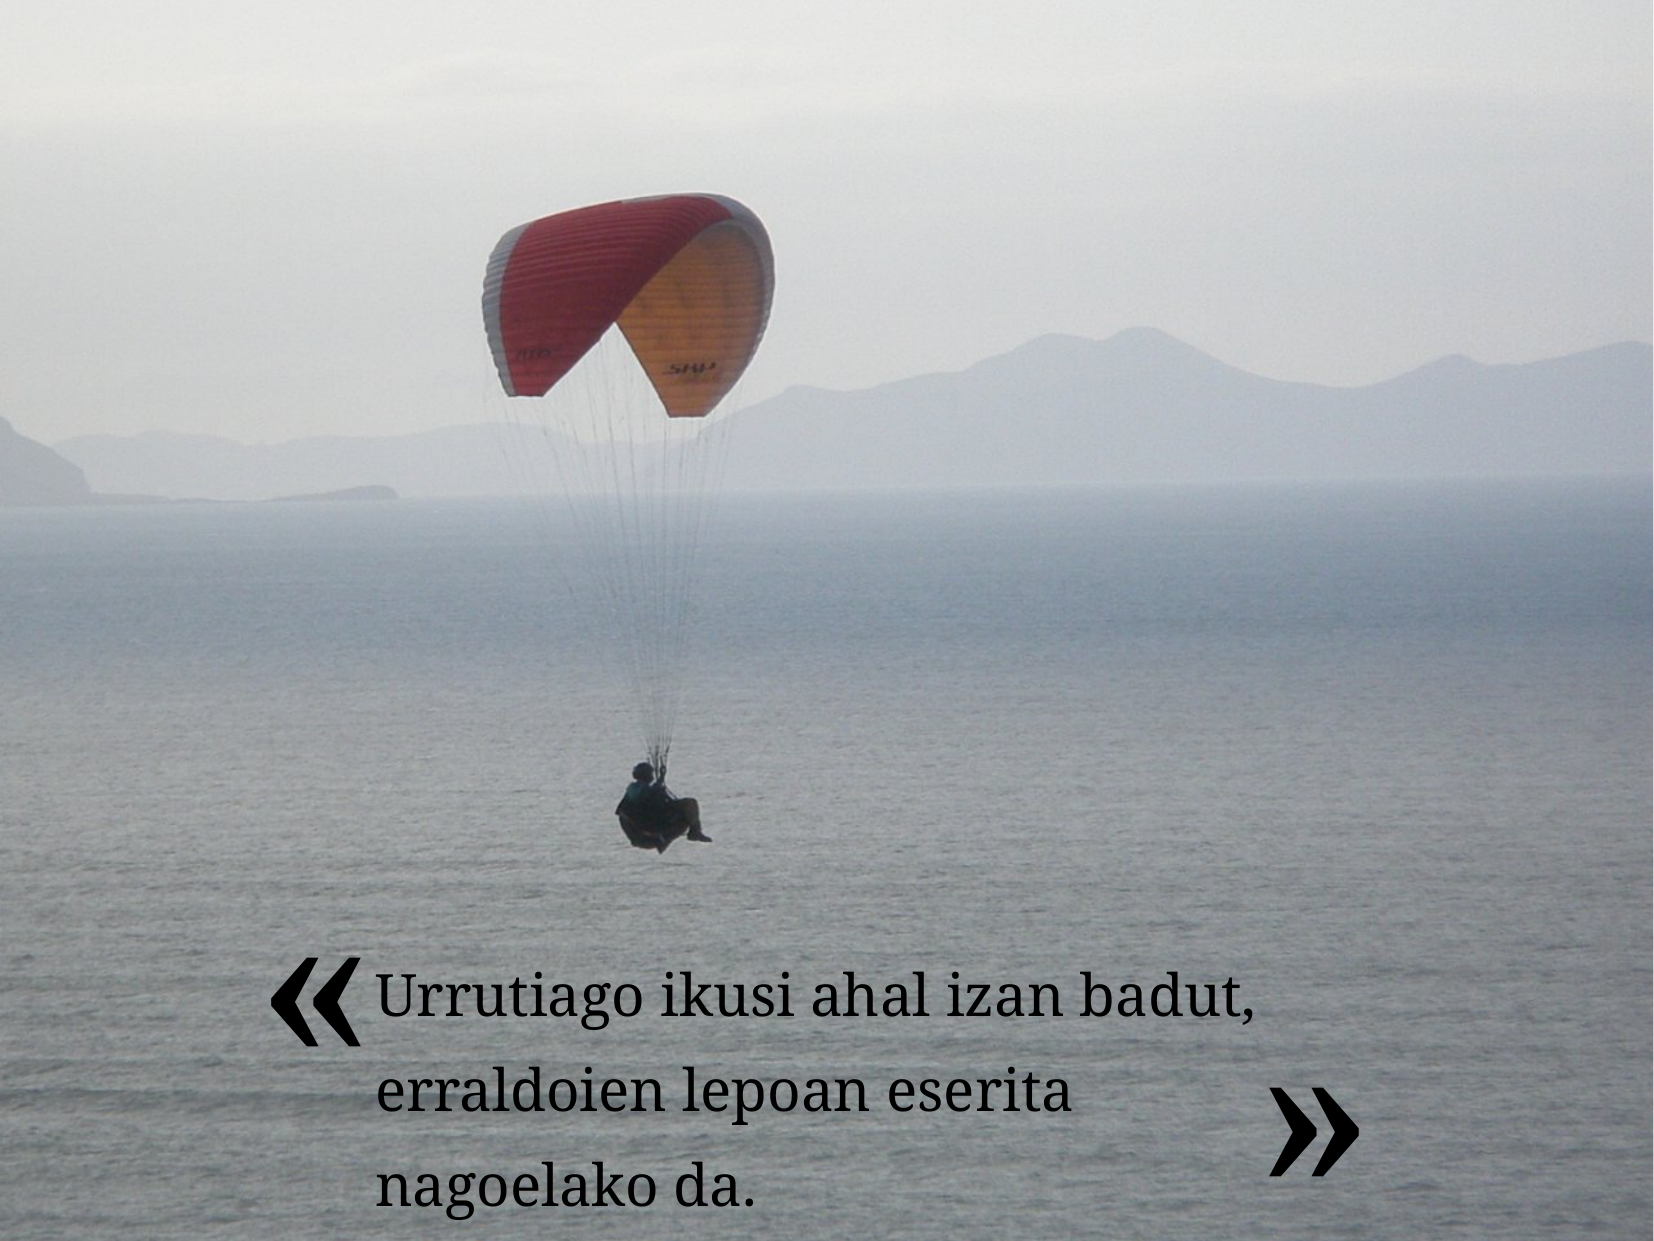

«
Urrutiago ikusi ahal izan badut, erraldoien lepoan eserita nagoelako da.
Isaac Newton
»